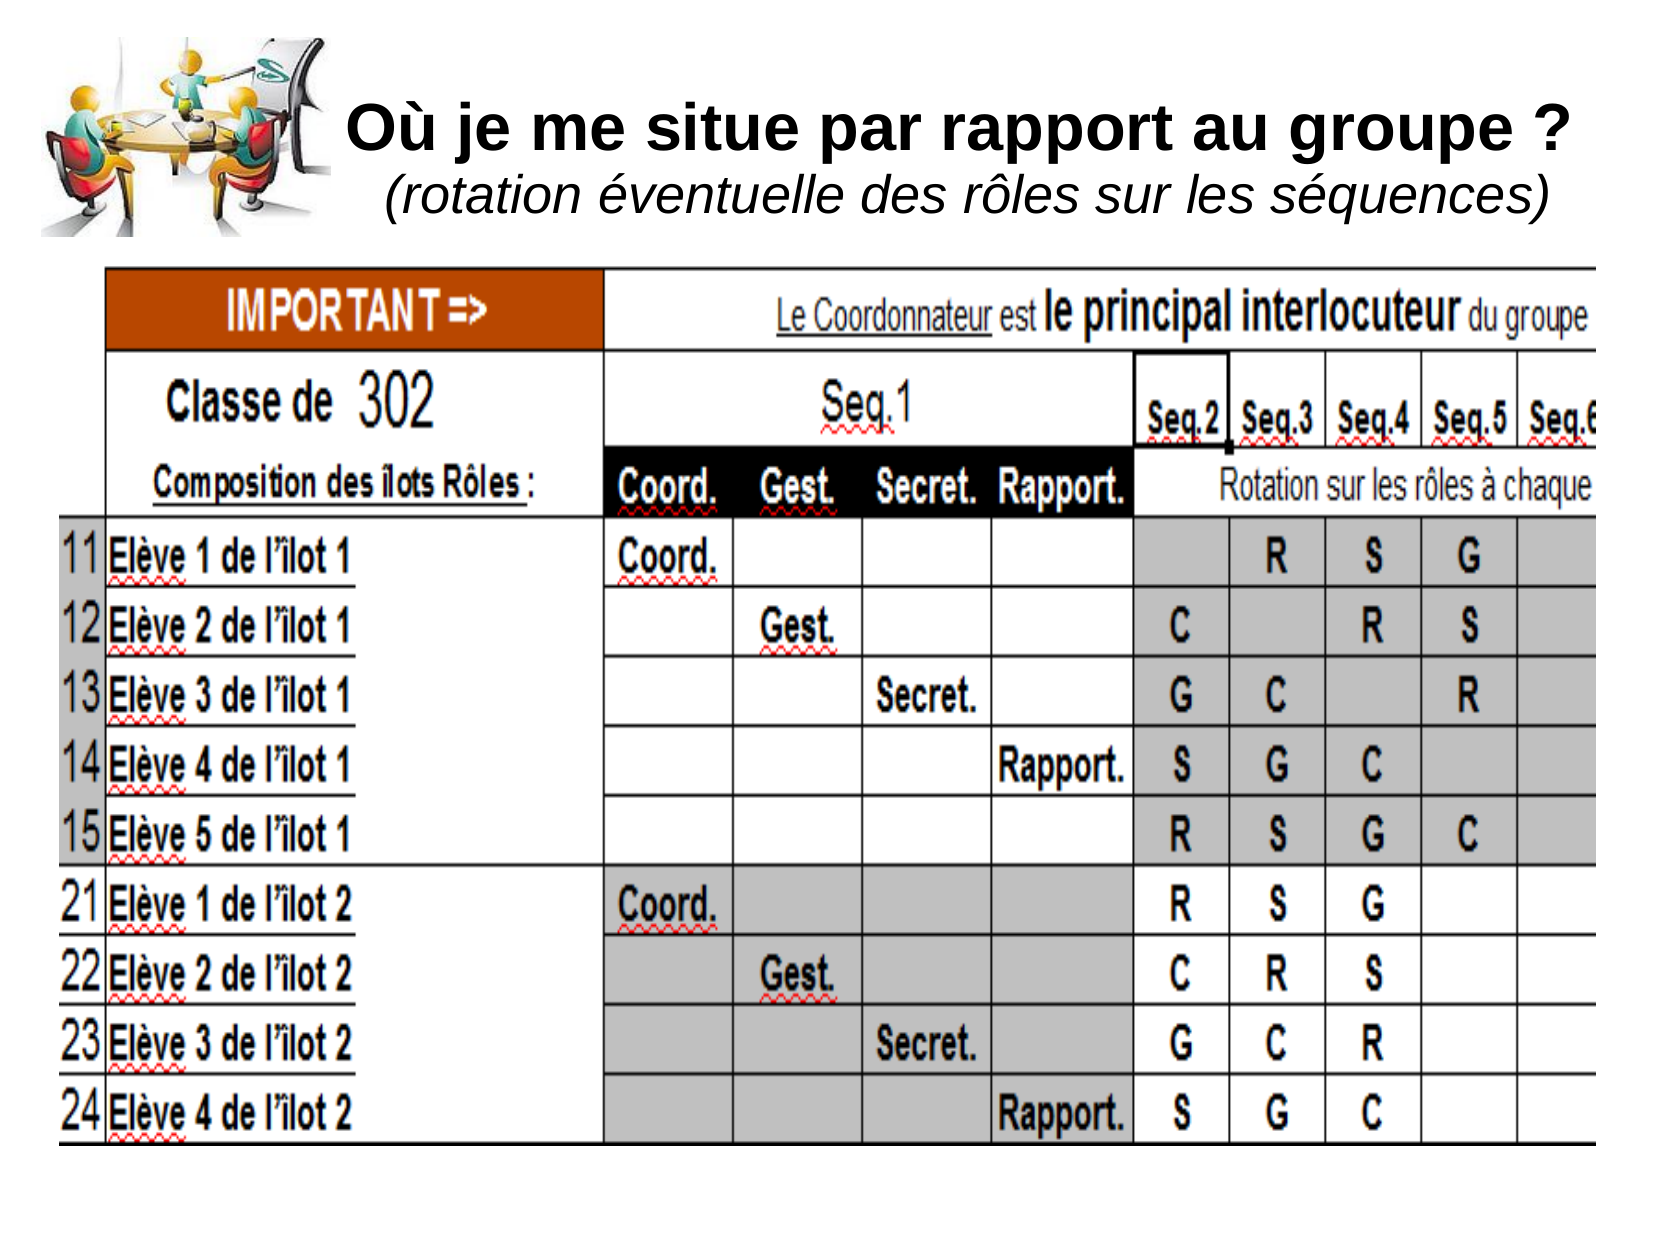

Où je me situe par rapport au groupe ?
(rotation éventuelle des rôles sur les séquences)